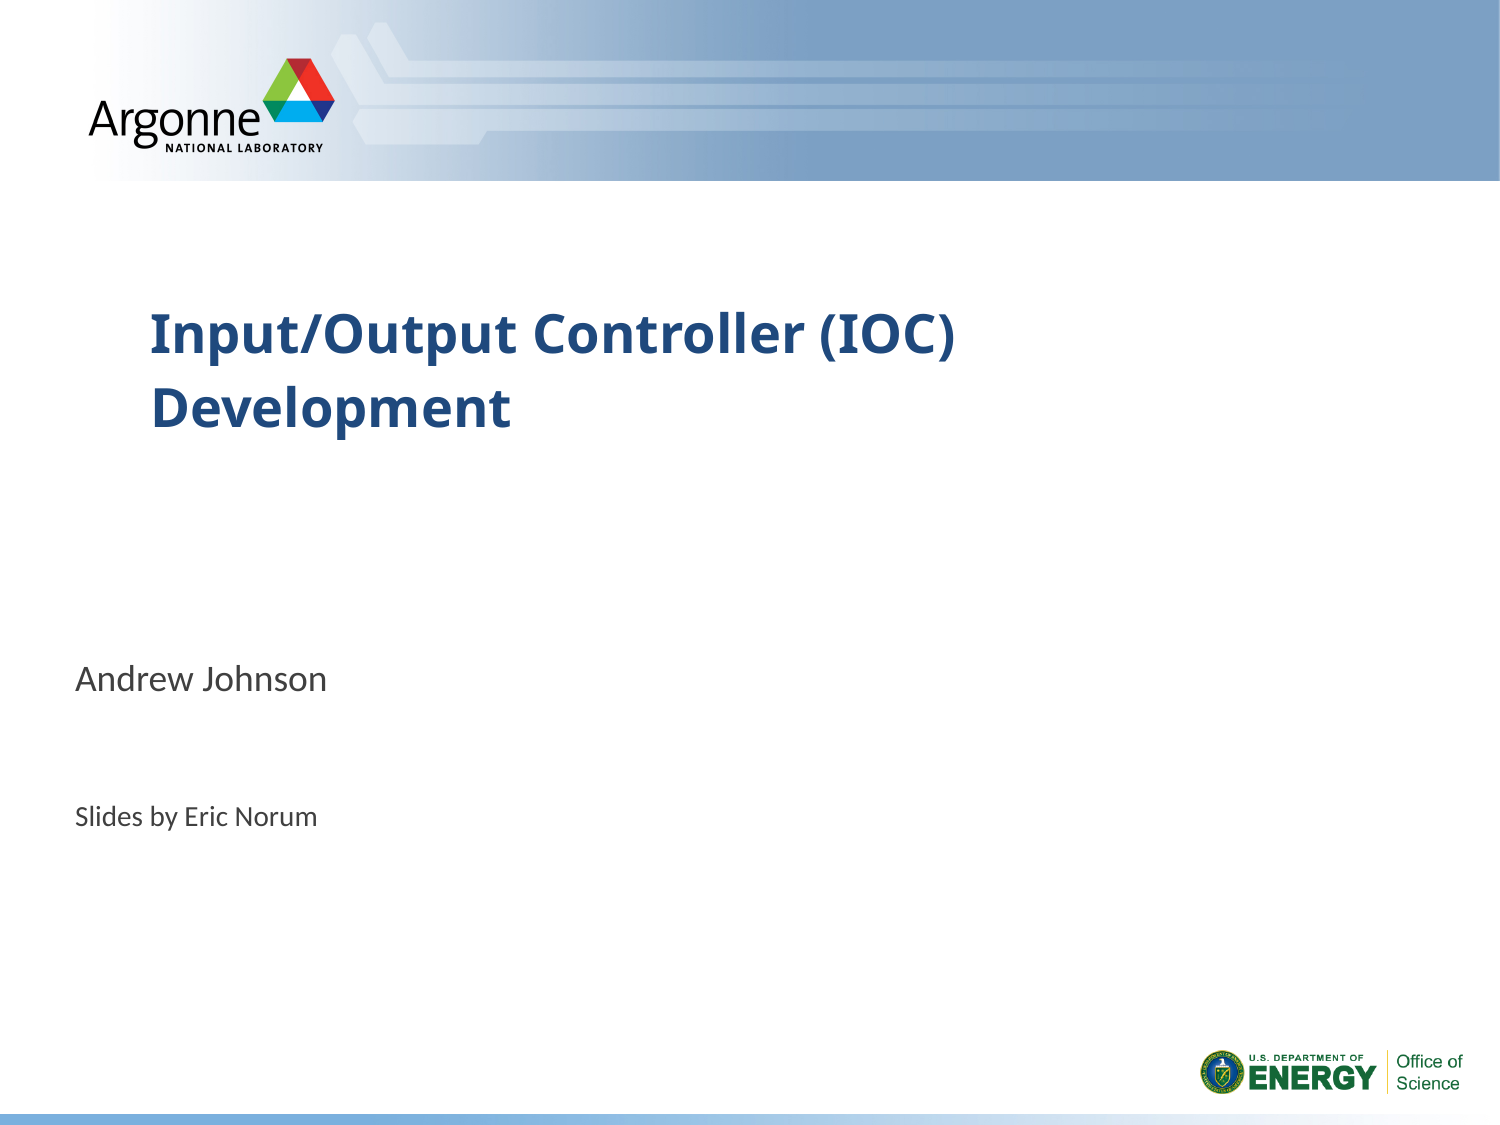

# Input/Output Controller (IOC) Development
Andrew Johnson
Slides by Eric Norum